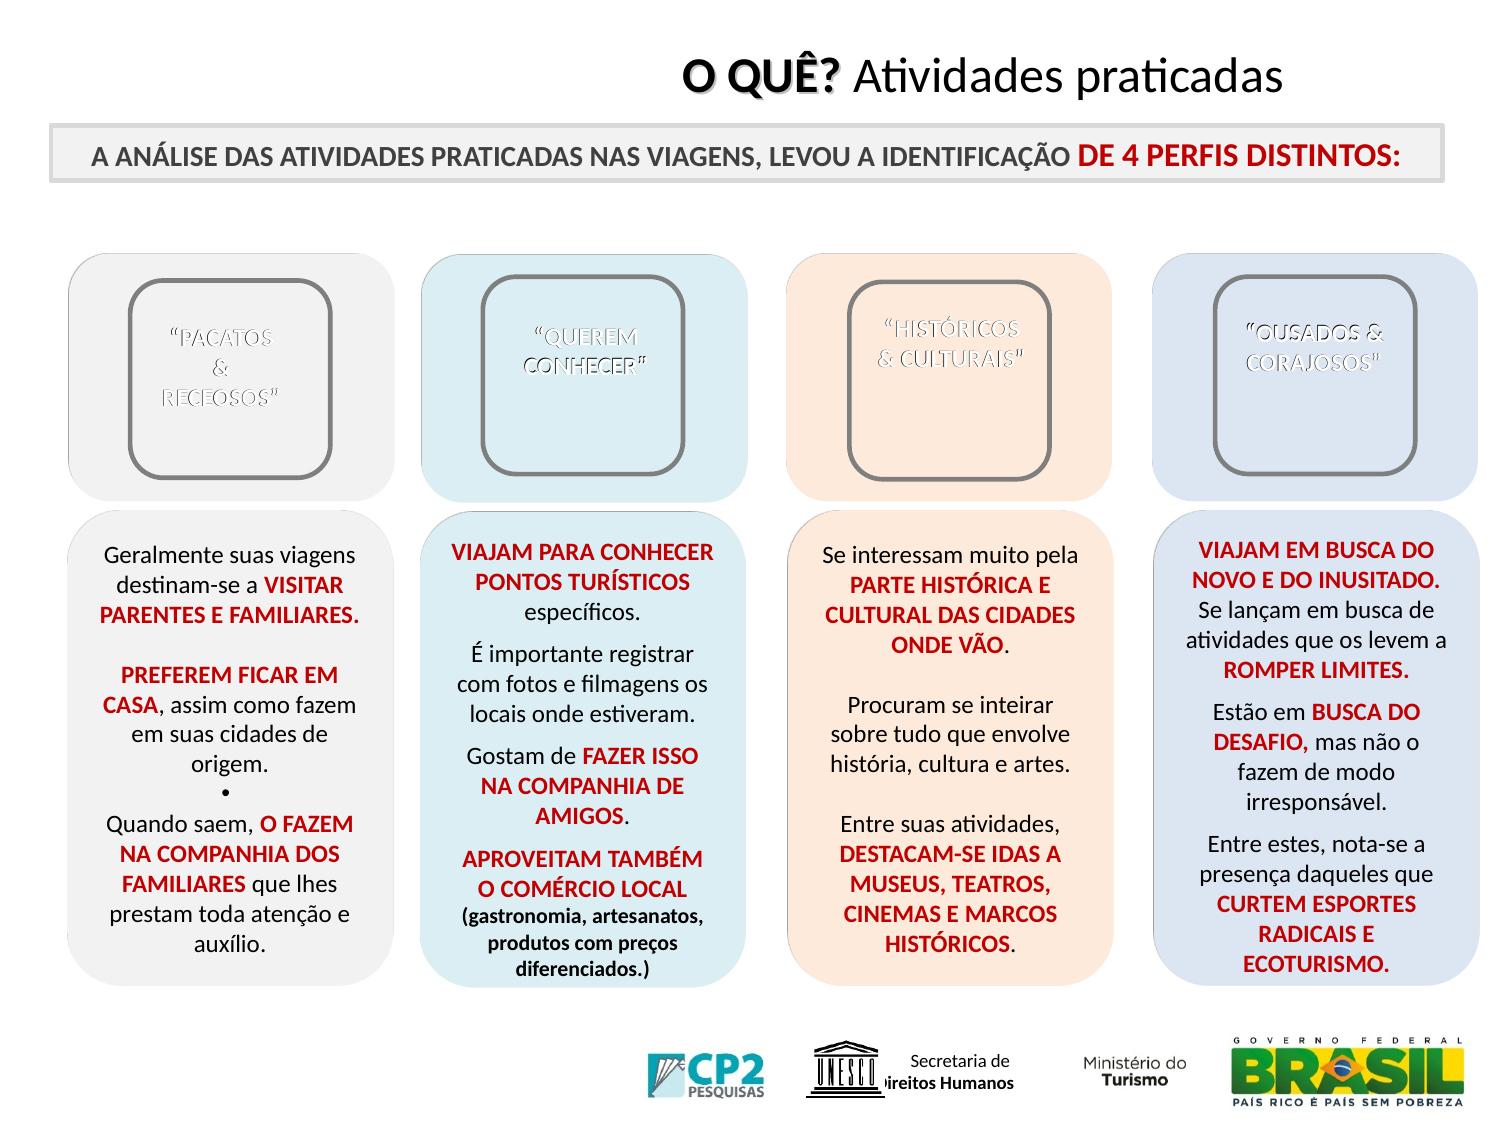

O QUÊ? Atividades praticadas
A análise das atividades praticadas nas viagens, levou a identificação de 4 PERFIS DISTINTOS:
“HISTÓRICOS & CULTURAIS”
“OUSADOS & CORAJOSOS”
“QUEREM CONHECER”
“PACATOS & RECEOSOS”
Geralmente suas viagens destinam-se a visitar parentes e familiares.
Preferem ficar em casa, assim como fazem em suas cidades de origem.
Quando saem, o fazem na companhia dos familiares que lhes prestam toda atenção e auxílio.
Se interessam muito pela parte histórica e cultural das cidades onde vão.
Procuram se inteirar sobre tudo que envolve história, cultura e artes.
Entre suas atividades, destacam-se idas a museus, teatros, cinemas e marcos históricos.
Viajam em busca do novo e do inusitado. Se lançam em busca de atividades que os levem a romper limites.
Estão em busca do desafio, mas não o fazem de modo irresponsável.
Entre estes, nota-se a presença daqueles que curtem esportes radicais e ecoturismo.
Viajam para conhecer pontos turísticos específicos.
É importante registrar com fotos e filmagens os locais onde estiveram.
Gostam de fazer isso na companhia de amigos.
Aproveitam também o comércio local (gastronomia, artesanatos, produtos com preços diferenciados.)